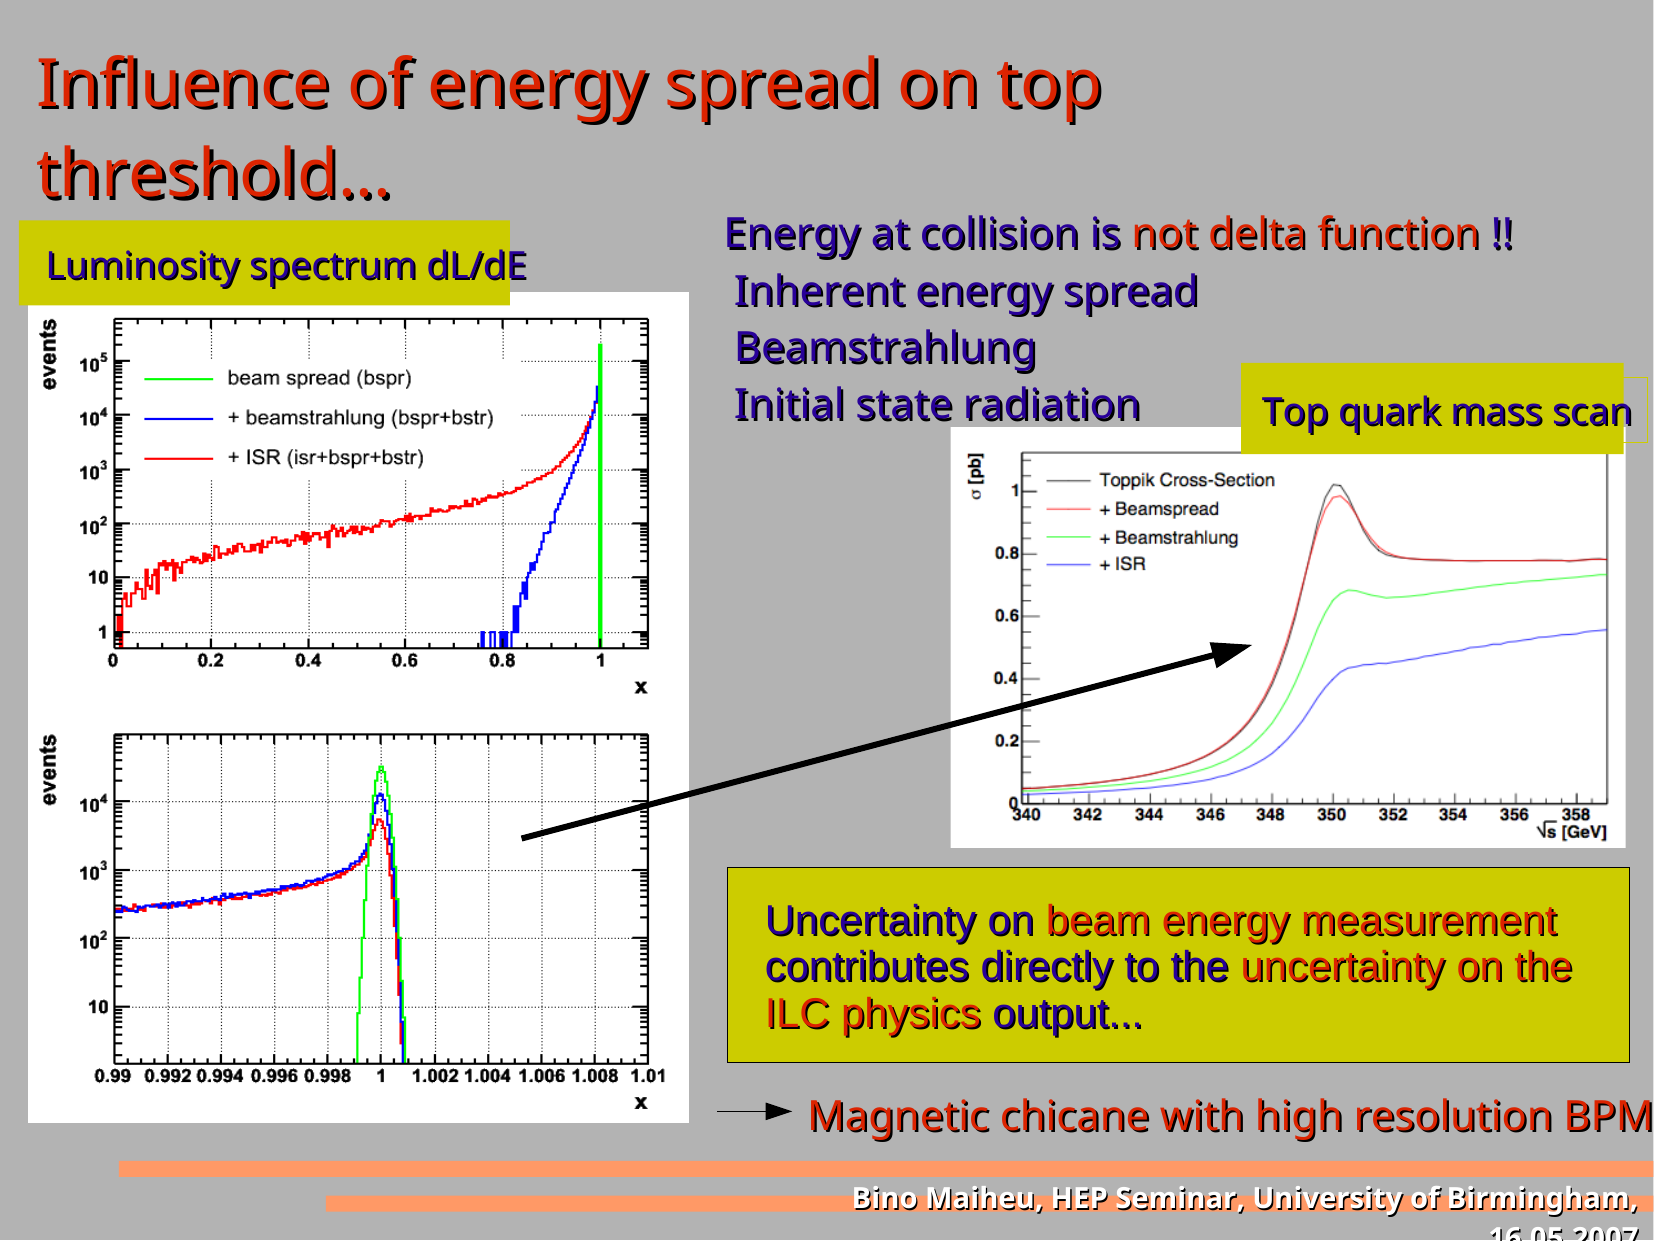

Influence of energy spread on top threshold...
Energy at collision is not delta function !!
 Inherent energy spread
 Beamstrahlung
 Initial state radiation
Luminosity spectrum dL/dE
Top quark mass scan
Uncertainty on beam energy measurement
contributes directly to the uncertainty on the
ILC physics output...
Magnetic chicane with high resolution BPMs
Bino Maiheu, HEP Seminar, University of Birmingham, 16.05.2007